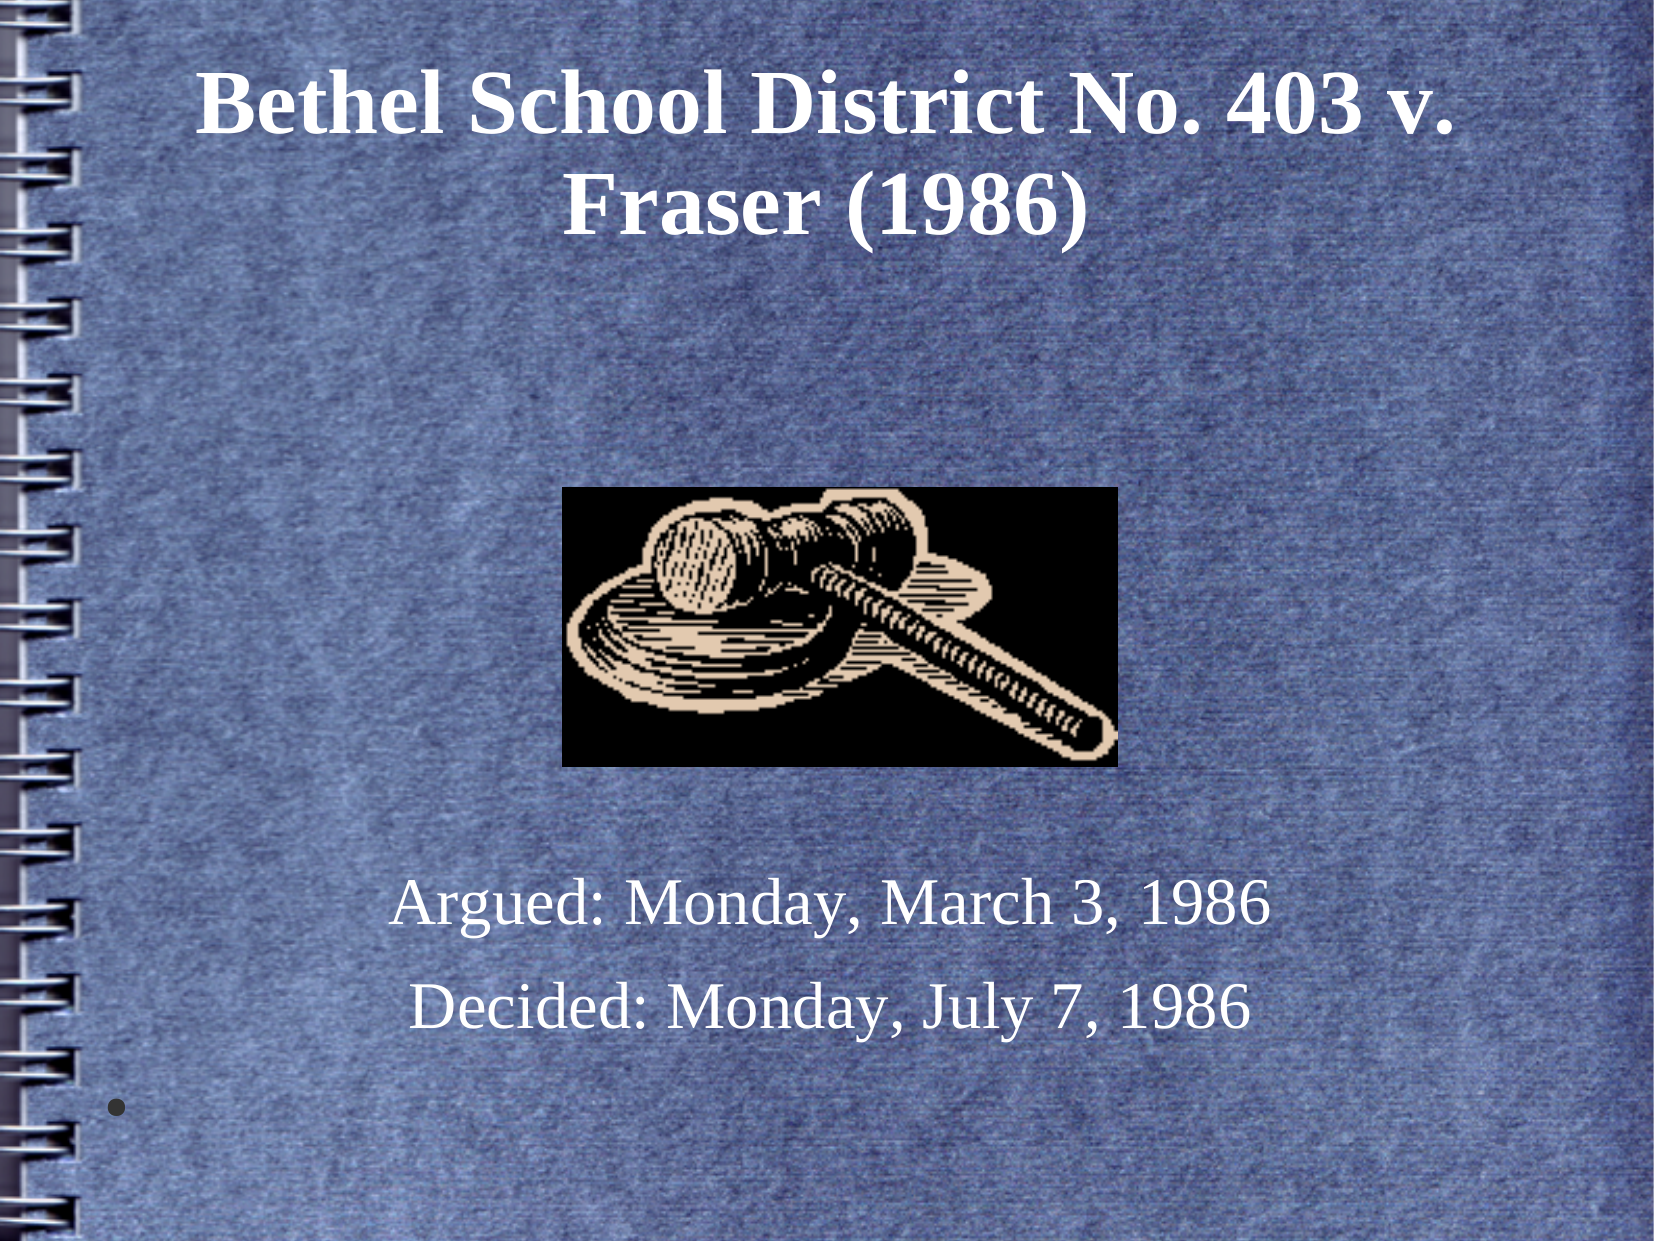

# Bethel School District No. 403 v. Fraser (1986)
Argued: Monday, March 3, 1986
Decided: Monday, July 7, 1986